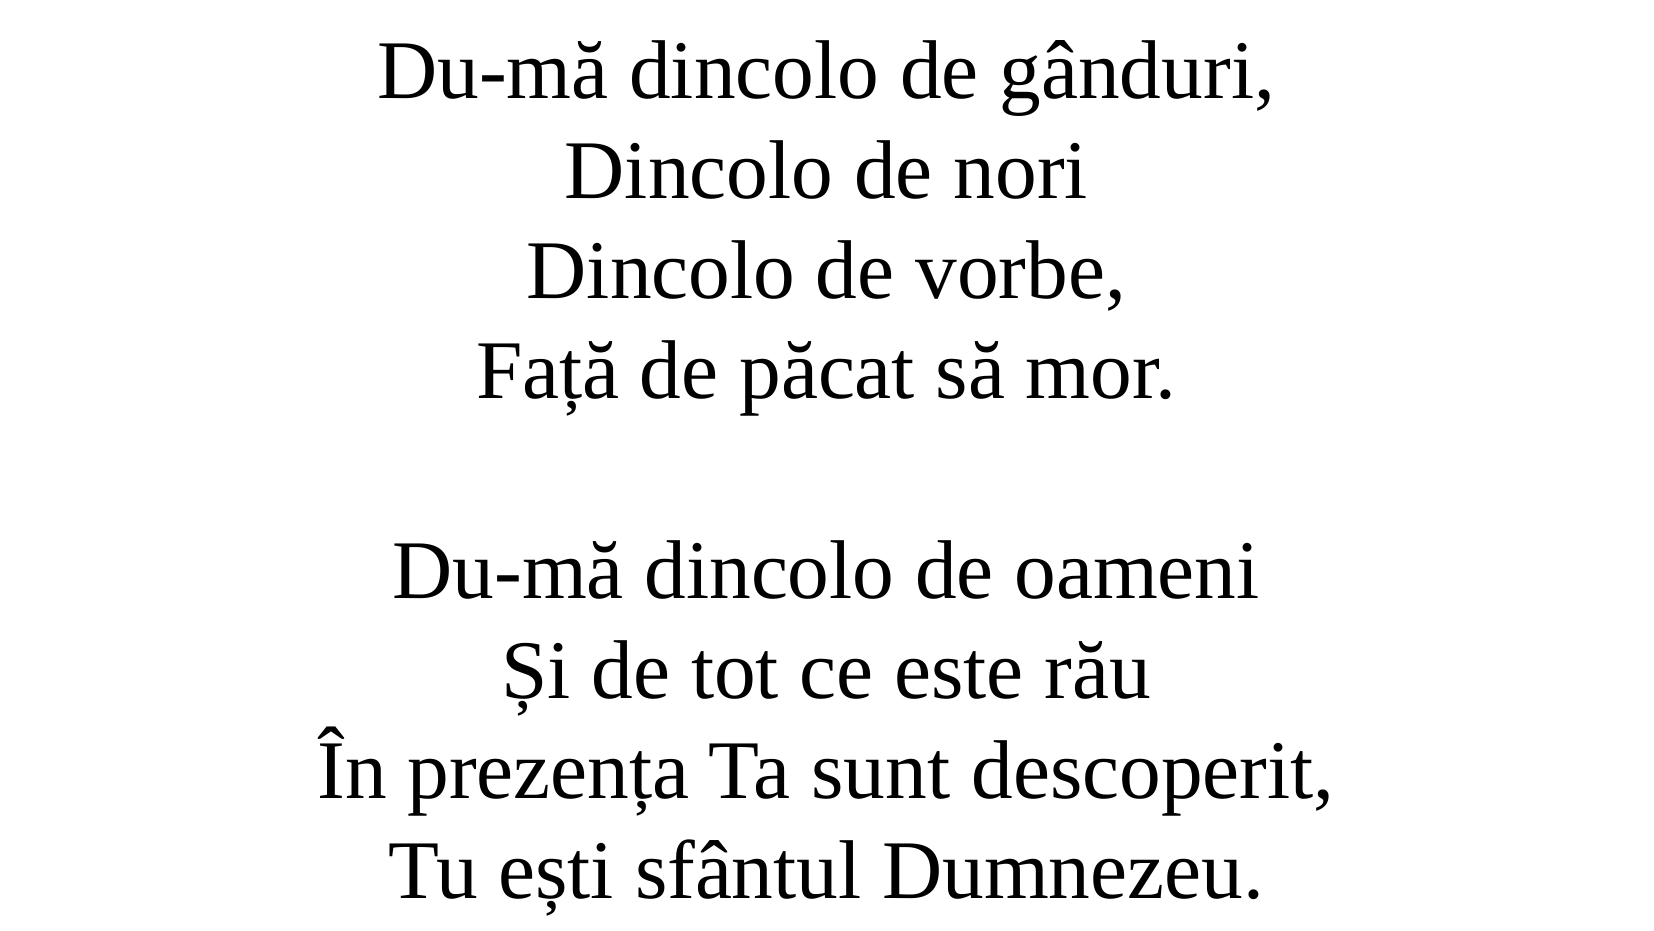

# Du-mă dincolo de gânduri,
Dincolo de nori
Dincolo de vorbe,
Față de păcat să mor.
Du-mă dincolo de oameni
Și de tot ce este rău
În prezența Ta sunt descoperit,
Tu ești sfântul Dumnezeu.